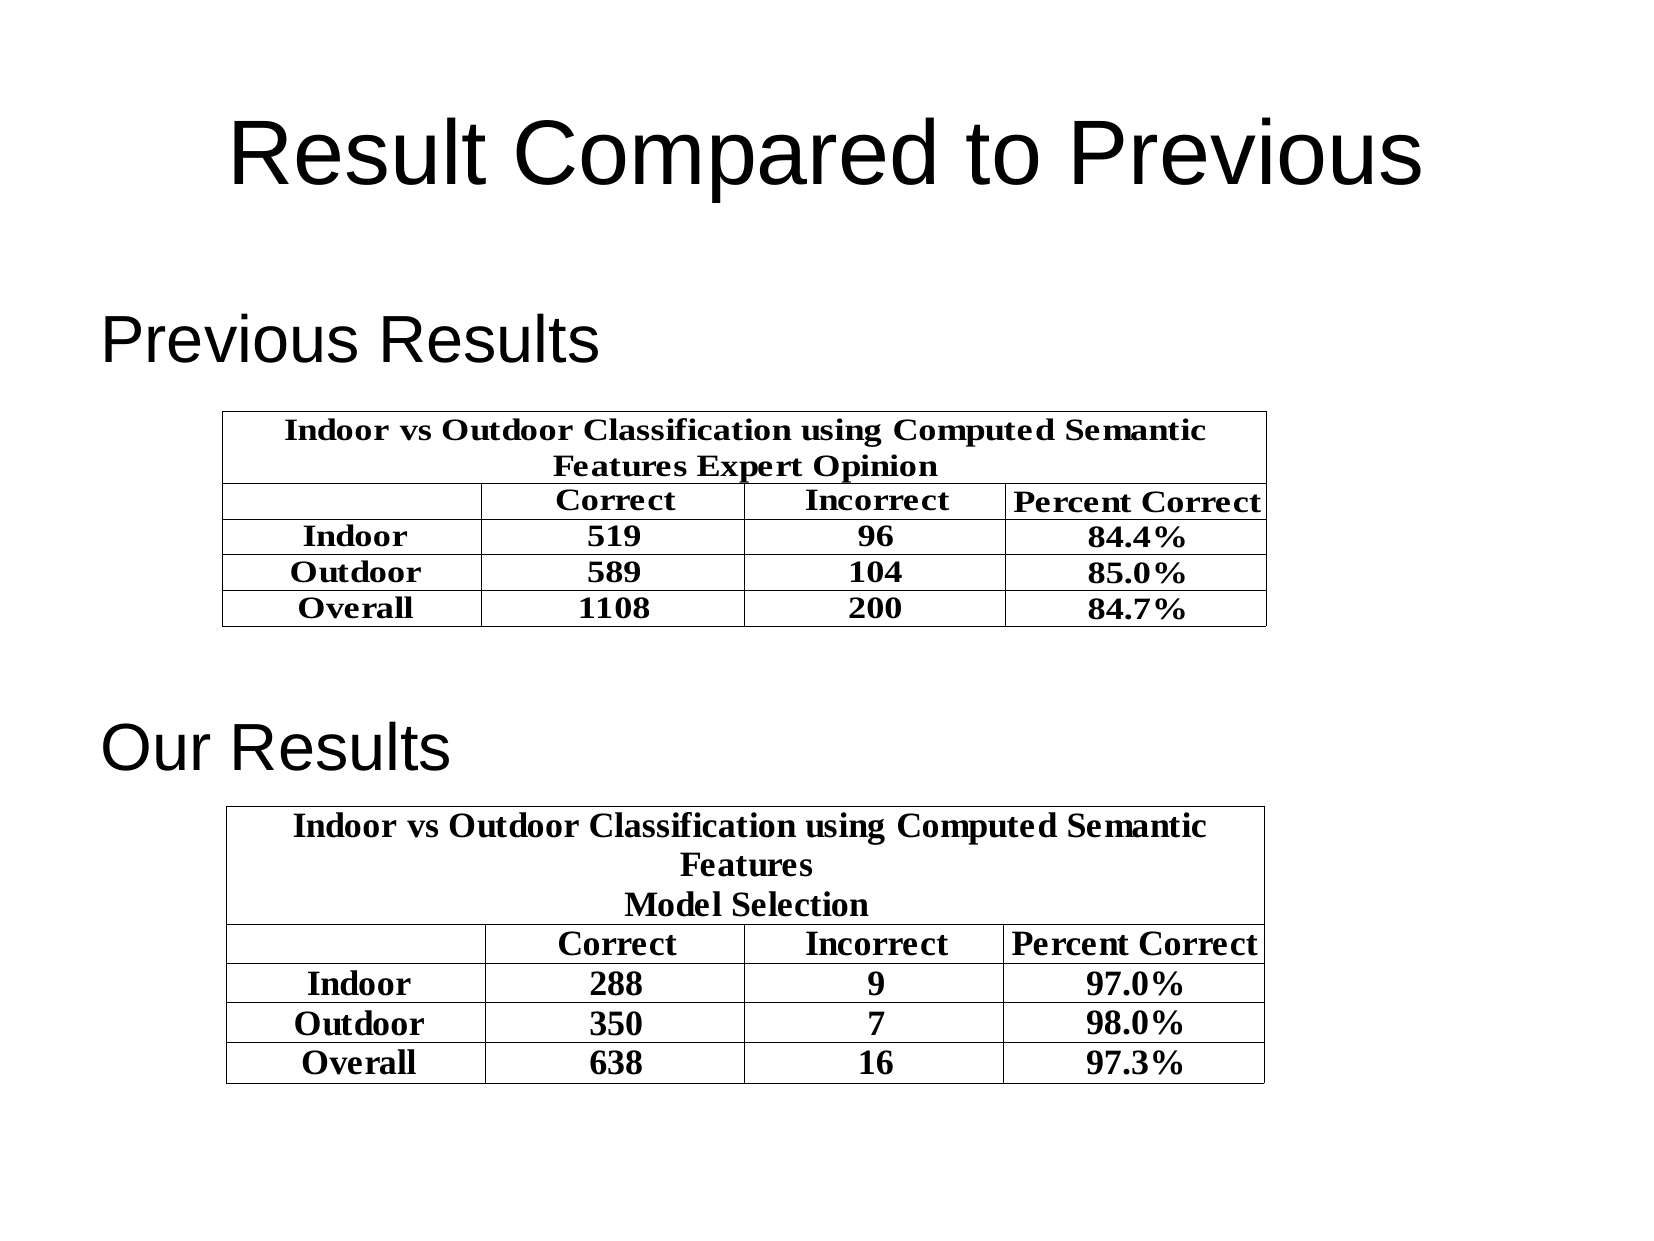

# Result Compared to Previous
Previous Results
Our Results